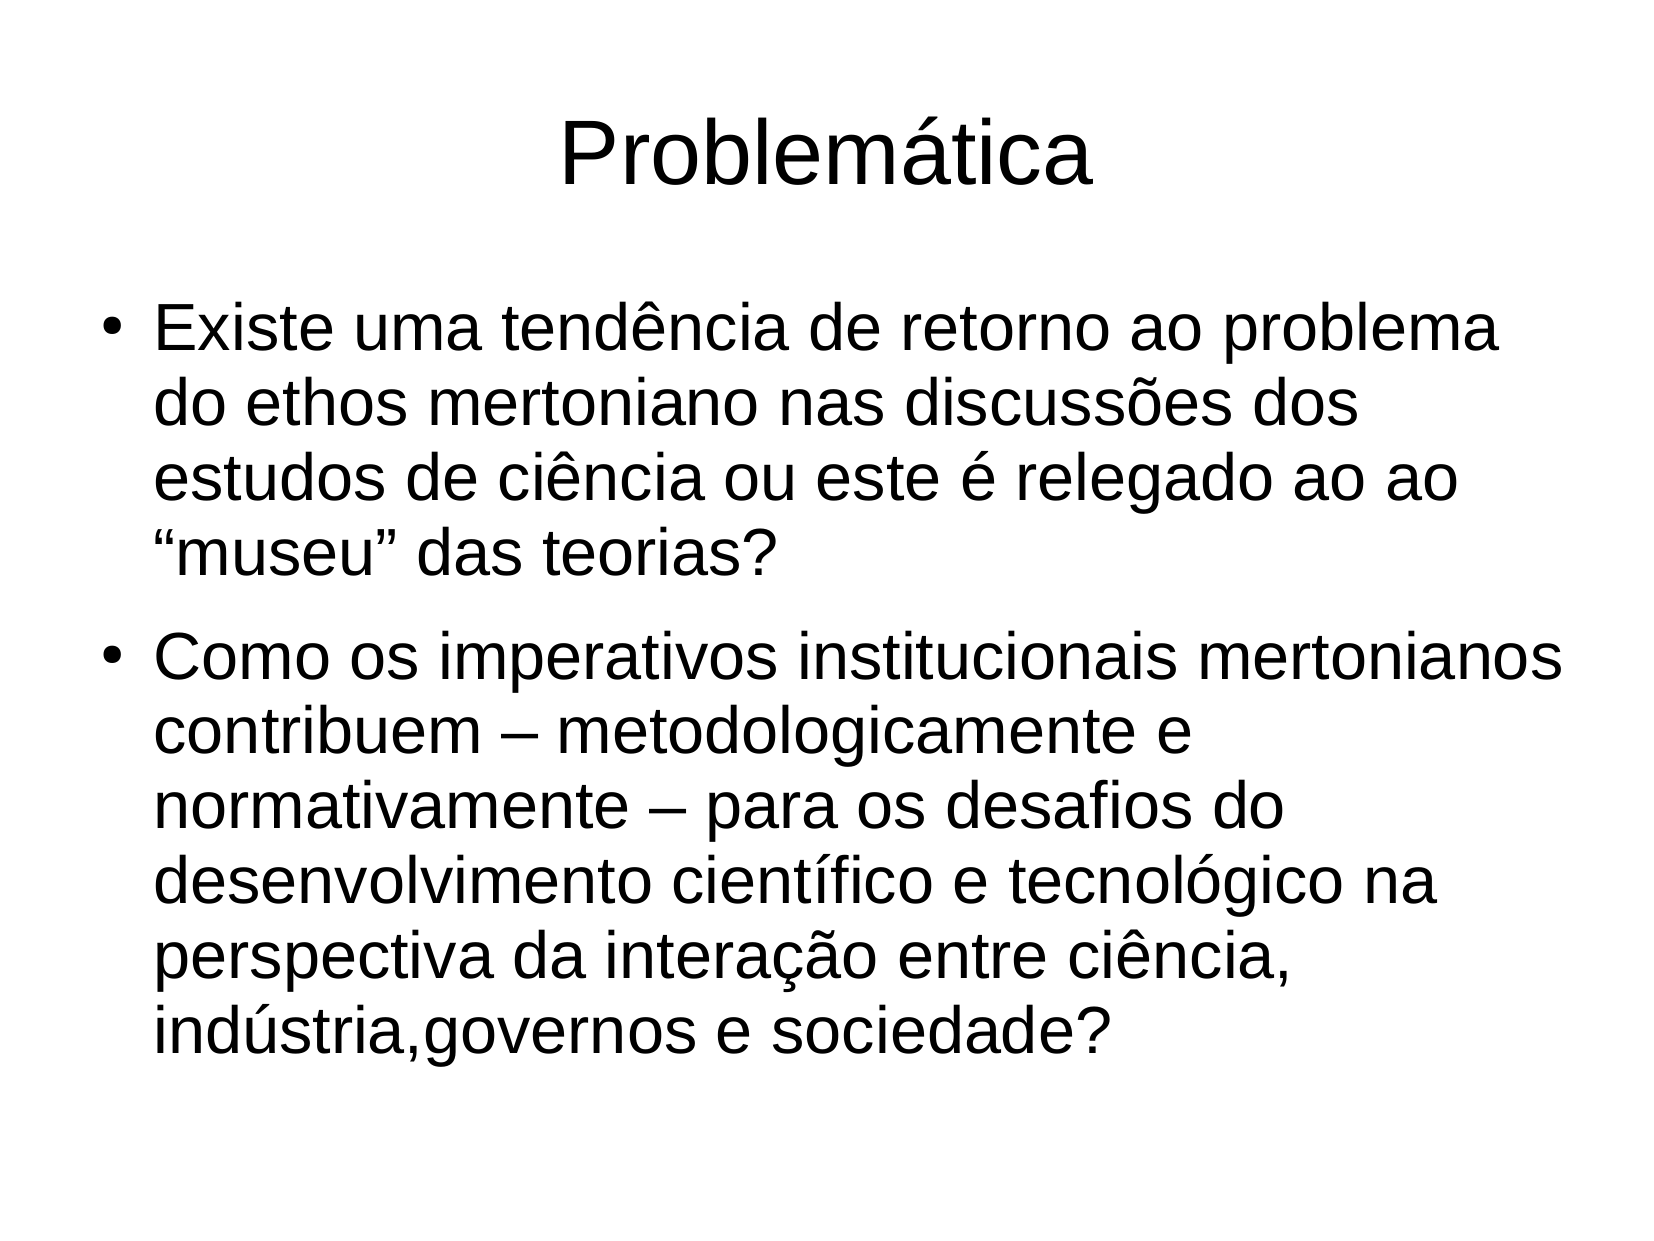

# Problemática
Existe uma tendência de retorno ao problema do ethos mertoniano nas discussões dos estudos de ciência ou este é relegado ao ao “museu” das teorias?
Como os imperativos institucionais mertonianos contribuem ‒ metodologicamente e normativamente ‒ para os desafios do desenvolvimento científico e tecnológico na perspectiva da interação entre ciência, indústria,governos e sociedade?